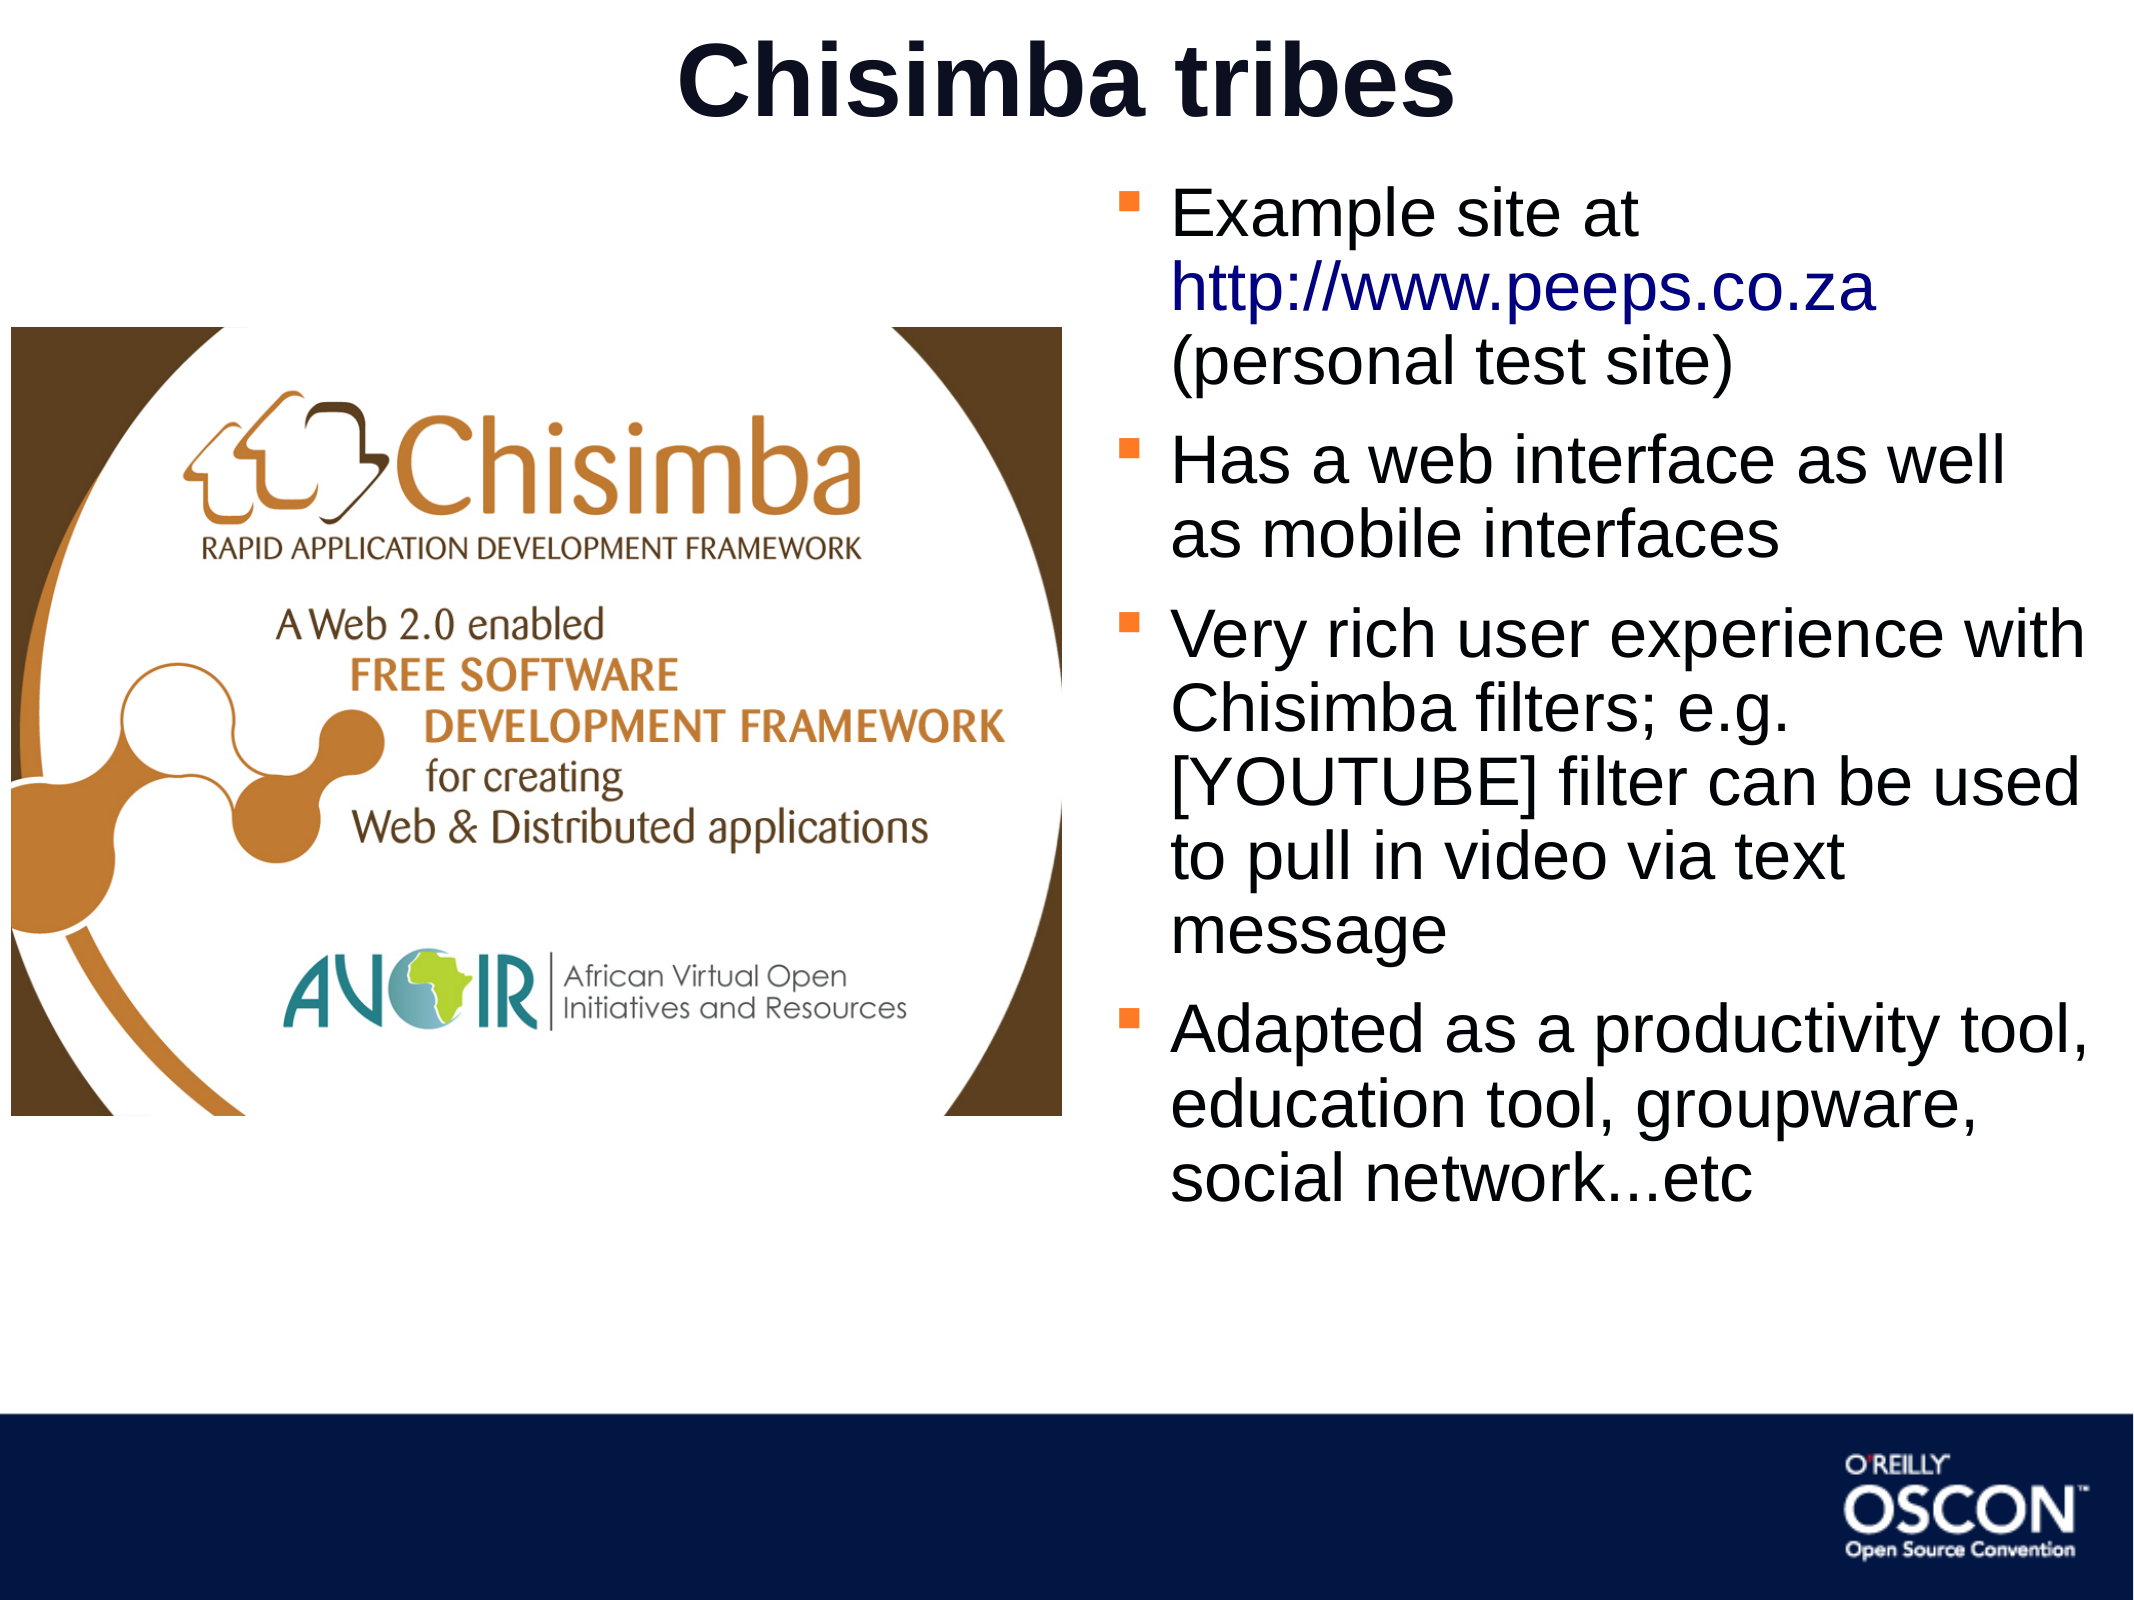

# Chisimba tribes
Example site at http://www.peeps.co.za (personal test site)
Has a web interface as well as mobile interfaces
Very rich user experience with Chisimba filters; e.g. [YOUTUBE] filter can be used to pull in video via text message
Adapted as a productivity tool, education tool, groupware, social network...etc